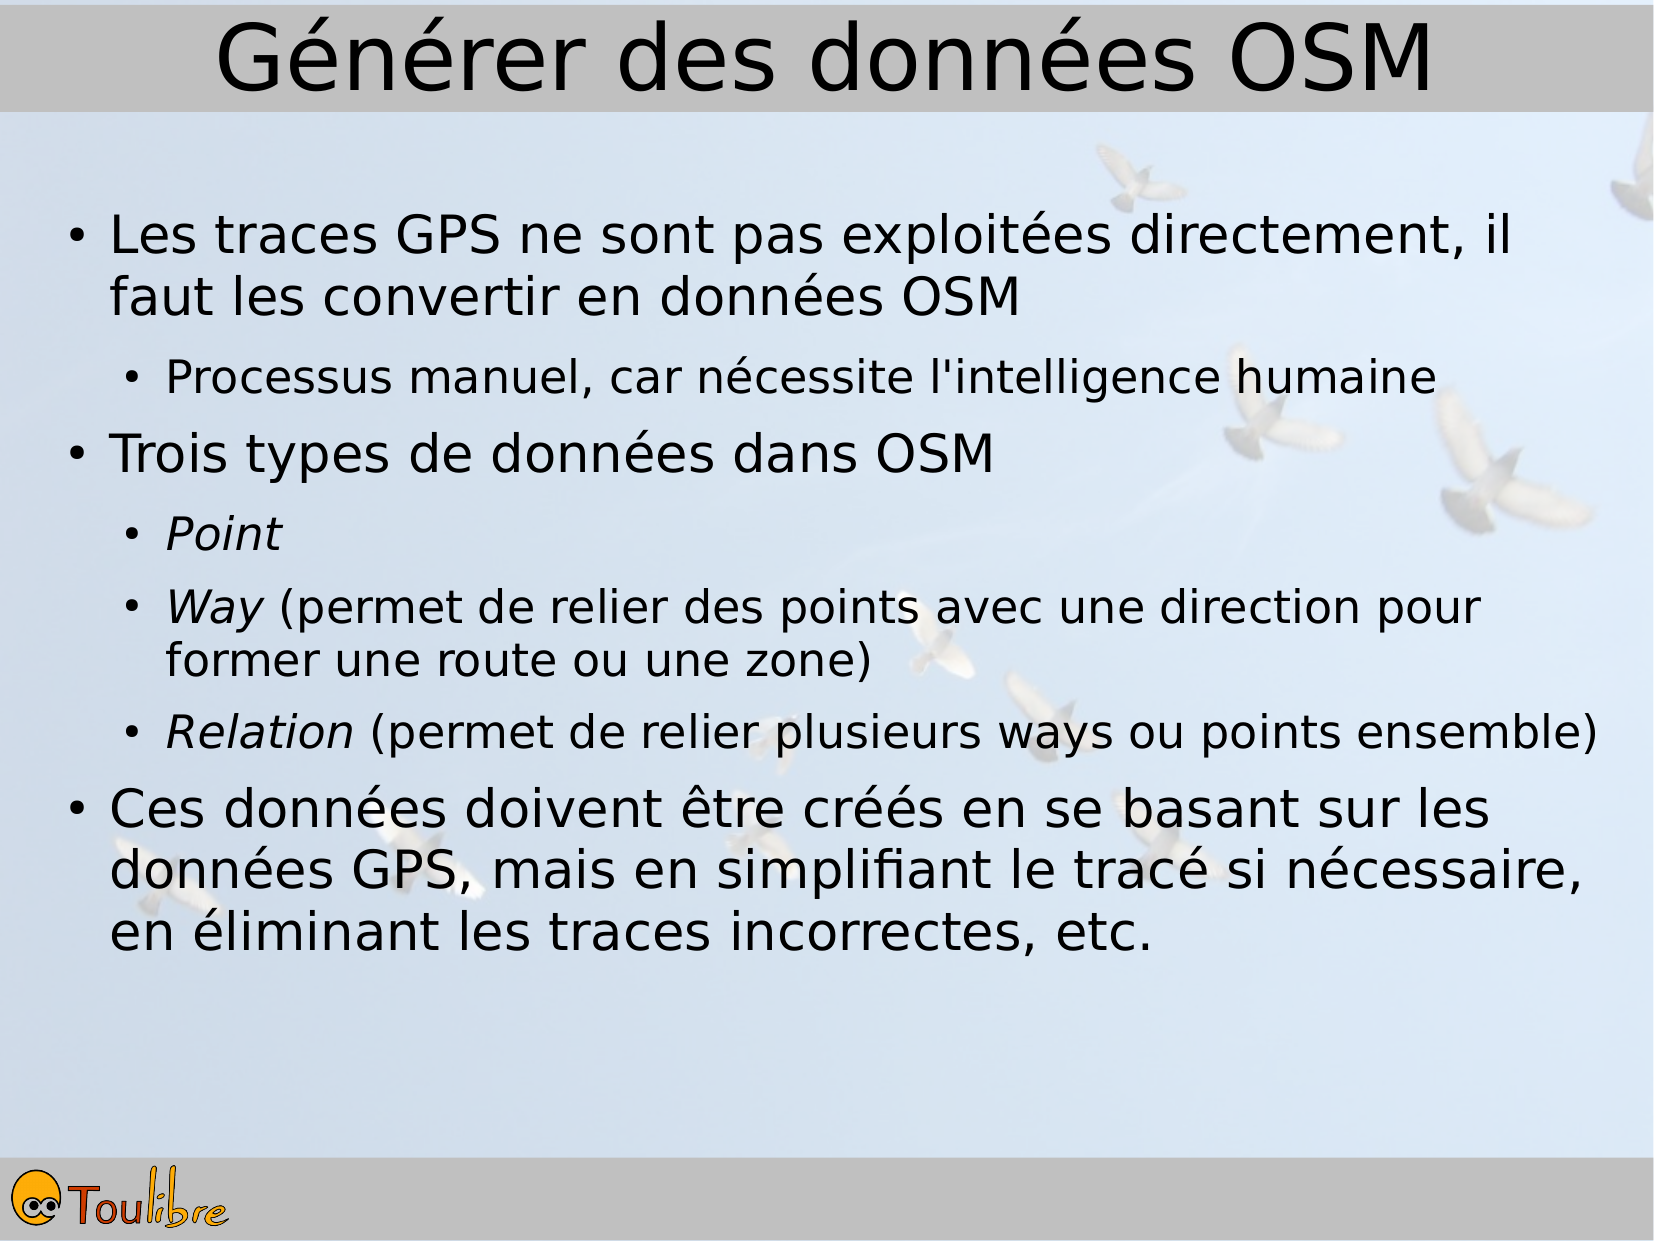

# Générer des données OSM
Les traces GPS ne sont pas exploitées directement, il faut les convertir en données OSM
Processus manuel, car nécessite l'intelligence humaine
Trois types de données dans OSM
Point
Way (permet de relier des points avec une direction pour former une route ou une zone)
Relation (permet de relier plusieurs ways ou points ensemble)
Ces données doivent être créés en se basant sur les données GPS, mais en simplifiant le tracé si nécessaire, en éliminant les traces incorrectes, etc.